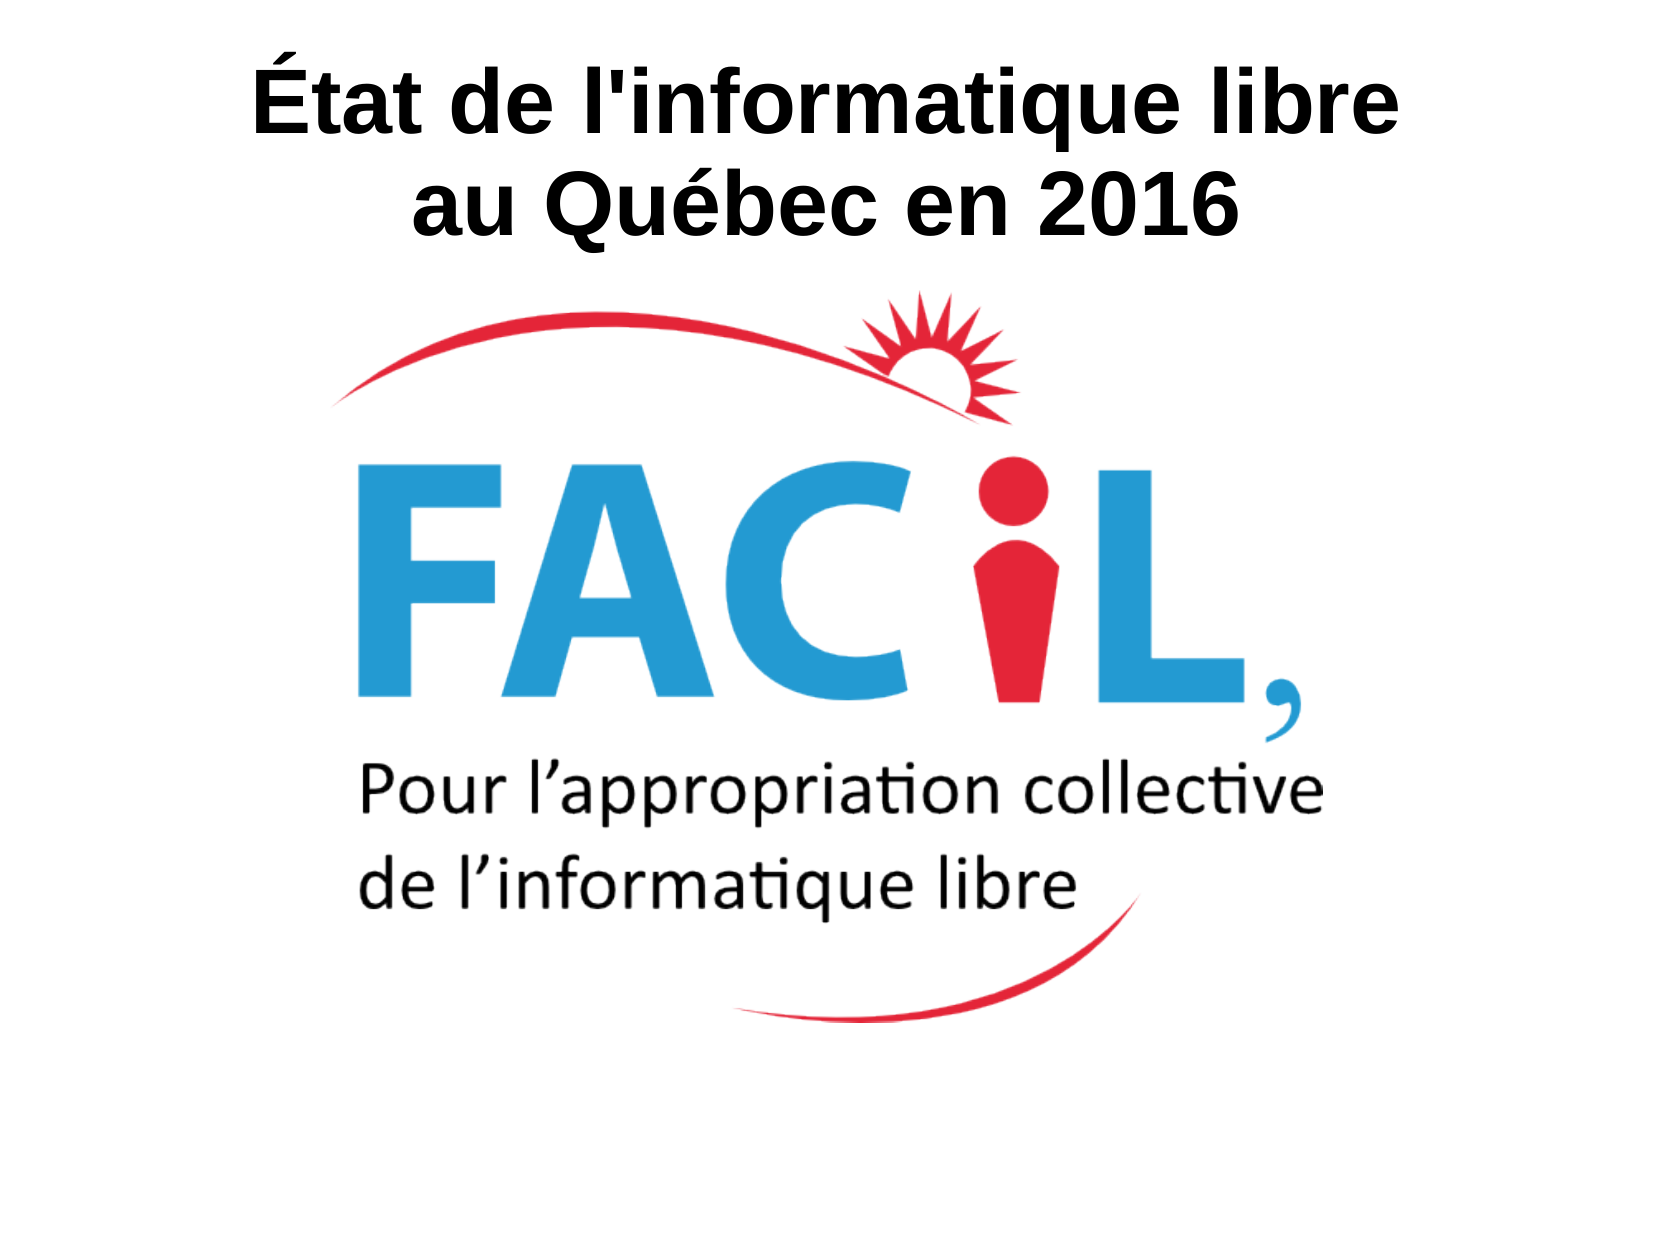

# État de l'informatique libre au Québec en 2016